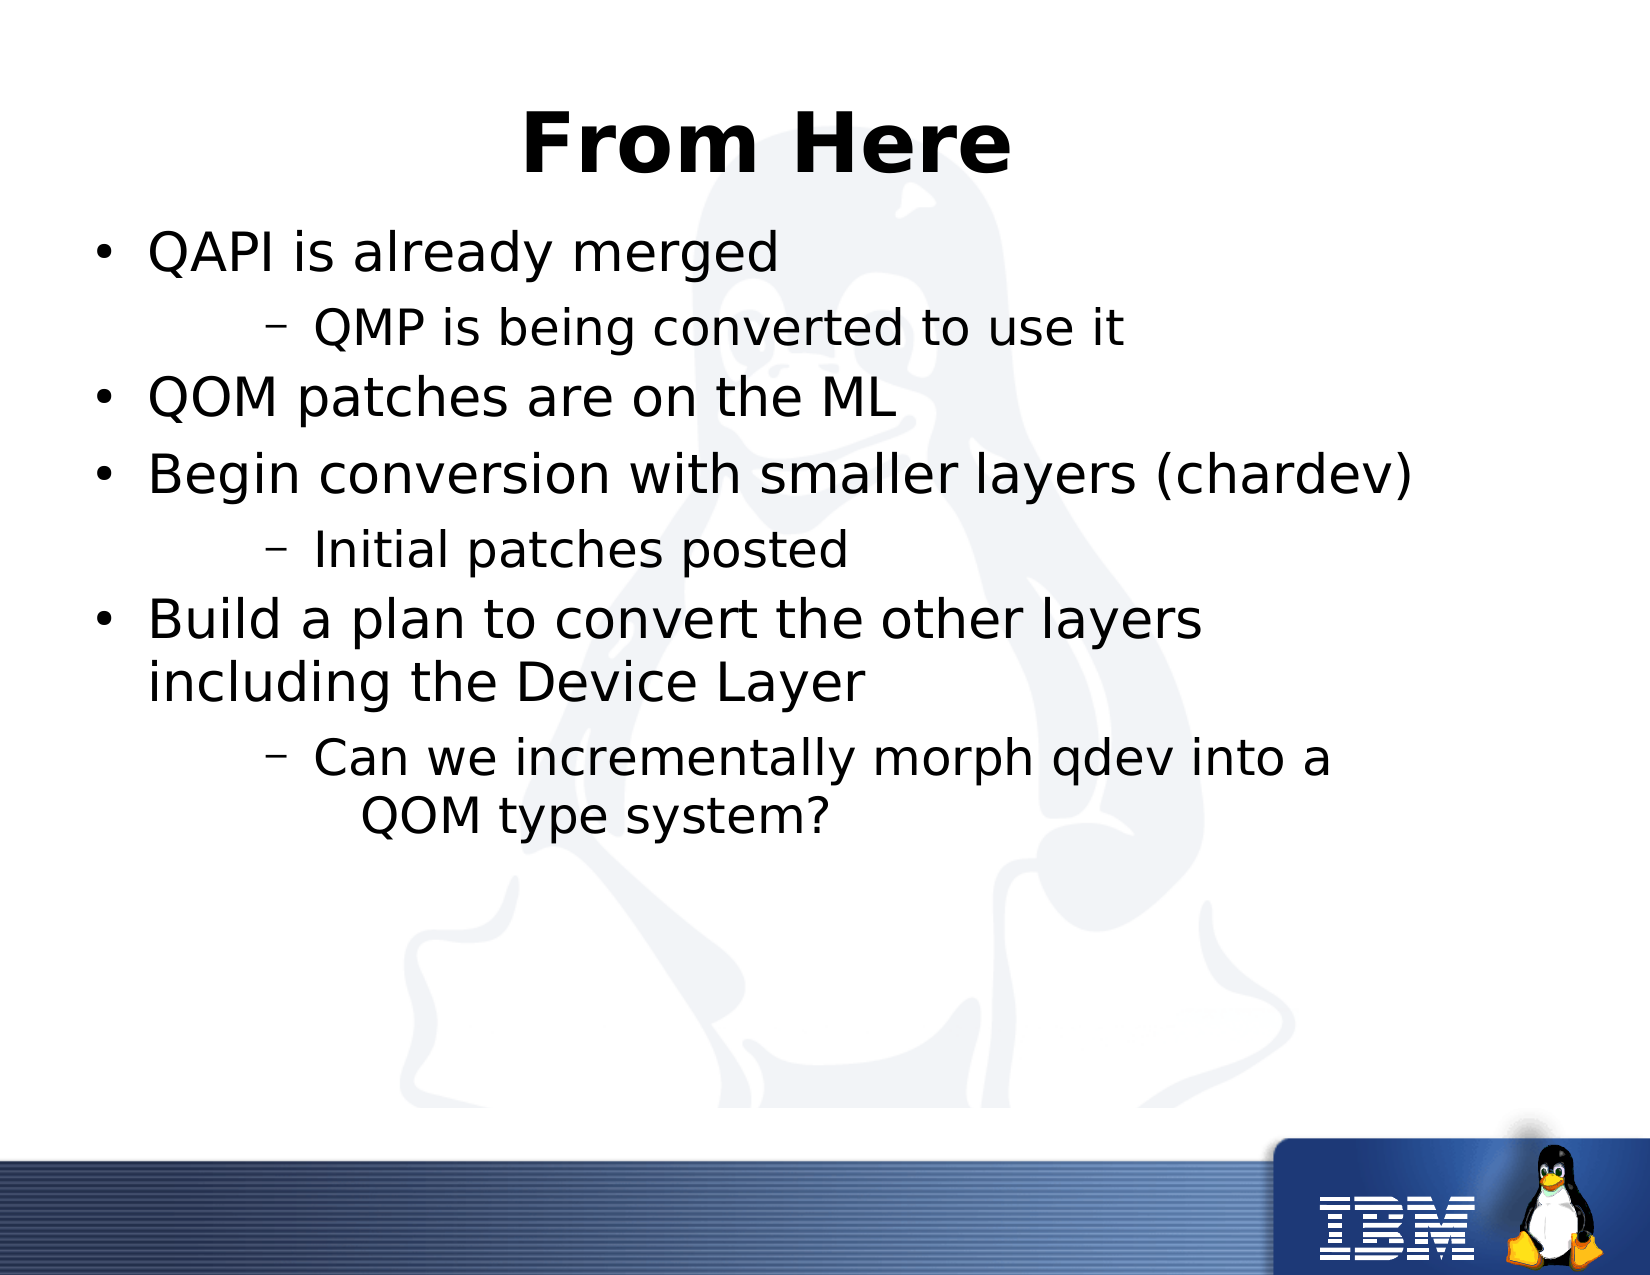

# From Here
QAPI is already merged
QMP is being converted to use it
QOM patches are on the ML
Begin conversion with smaller layers (chardev)
Initial patches posted
Build a plan to convert the other layers including the Device Layer
Can we incrementally morph qdev into a QOM type system?